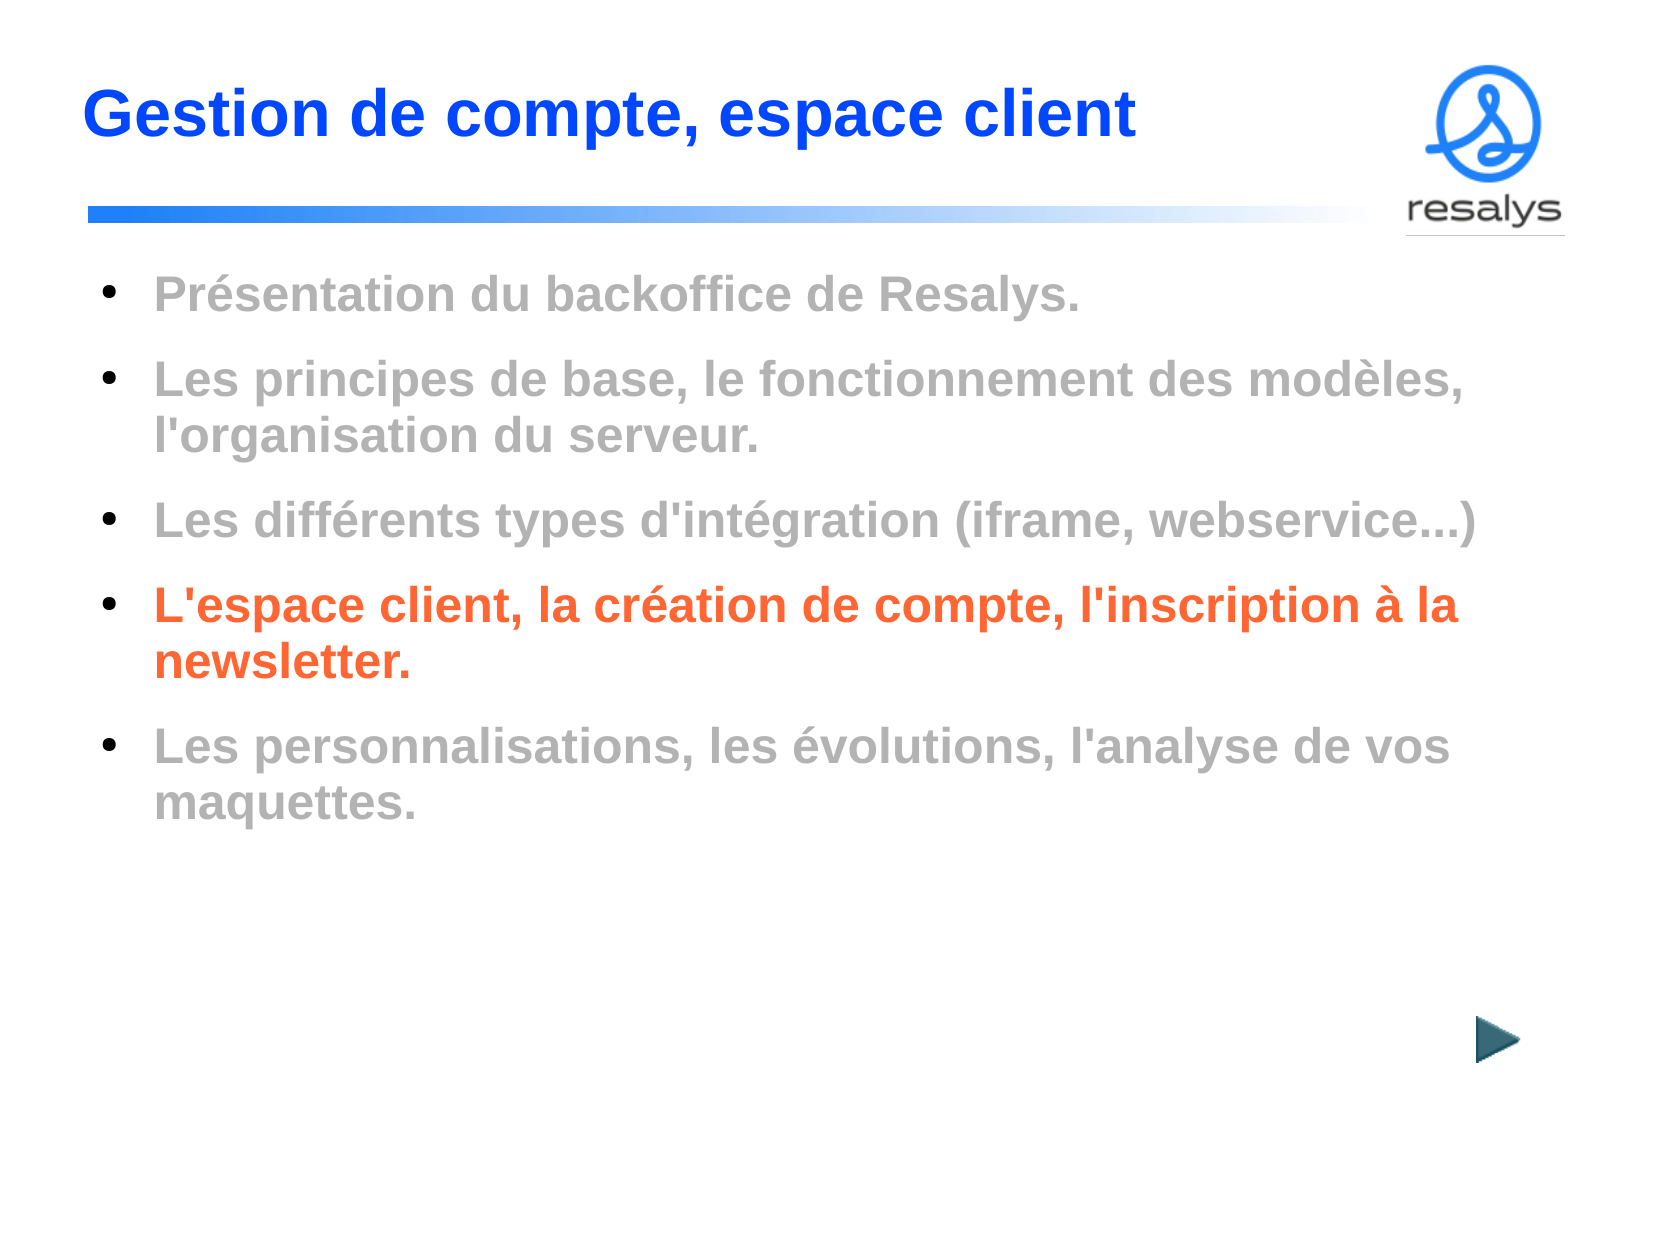

# Gestion de compte, espace client
Présentation du backoffice de Resalys.
Les principes de base, le fonctionnement des modèles, l'organisation du serveur.
Les différents types d'intégration (iframe, webservice...)
L'espace client, la création de compte, l'inscription à la newsletter.
Les personnalisations, les évolutions, l'analyse de vos maquettes.